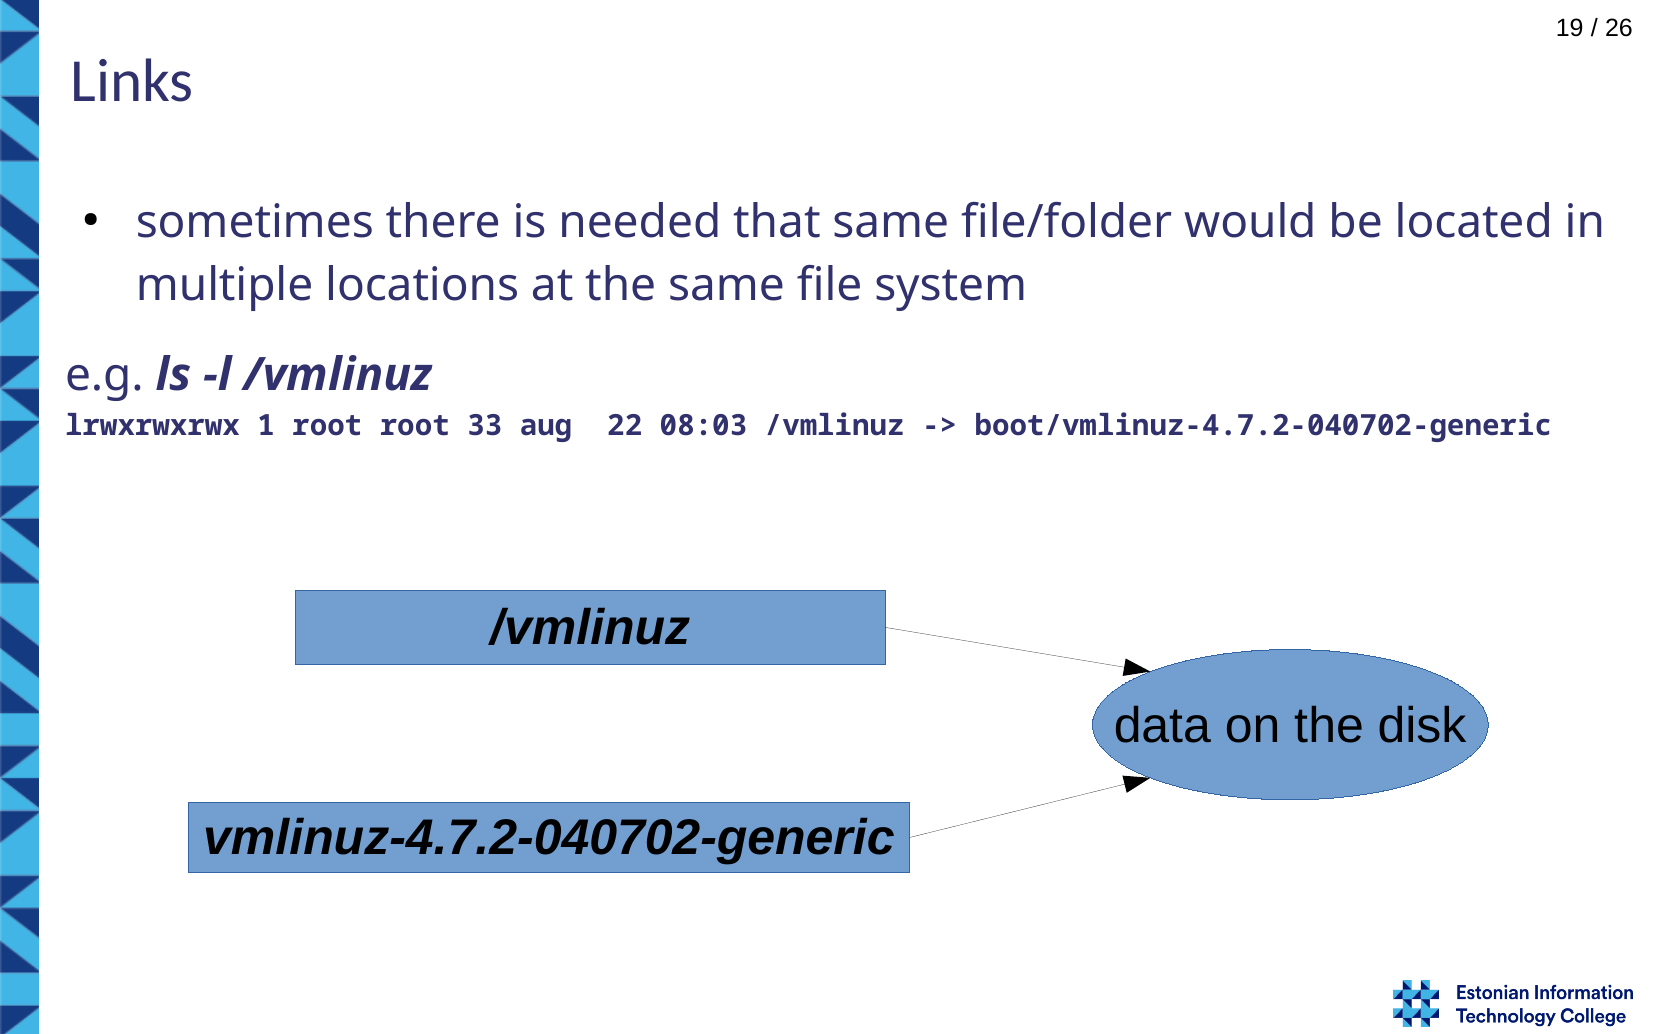

# Links
sometimes there is needed that same file/folder would be located in multiple locations at the same file system
e.g. ls -l /vmlinuz
lrwxrwxrwx 1 root root 33 aug 22 08:03 /vmlinuz -> boot/vmlinuz-4.7.2-040702-generic
/vmlinuz
data on the disk
vmlinuz-4.7.2-040702-generic